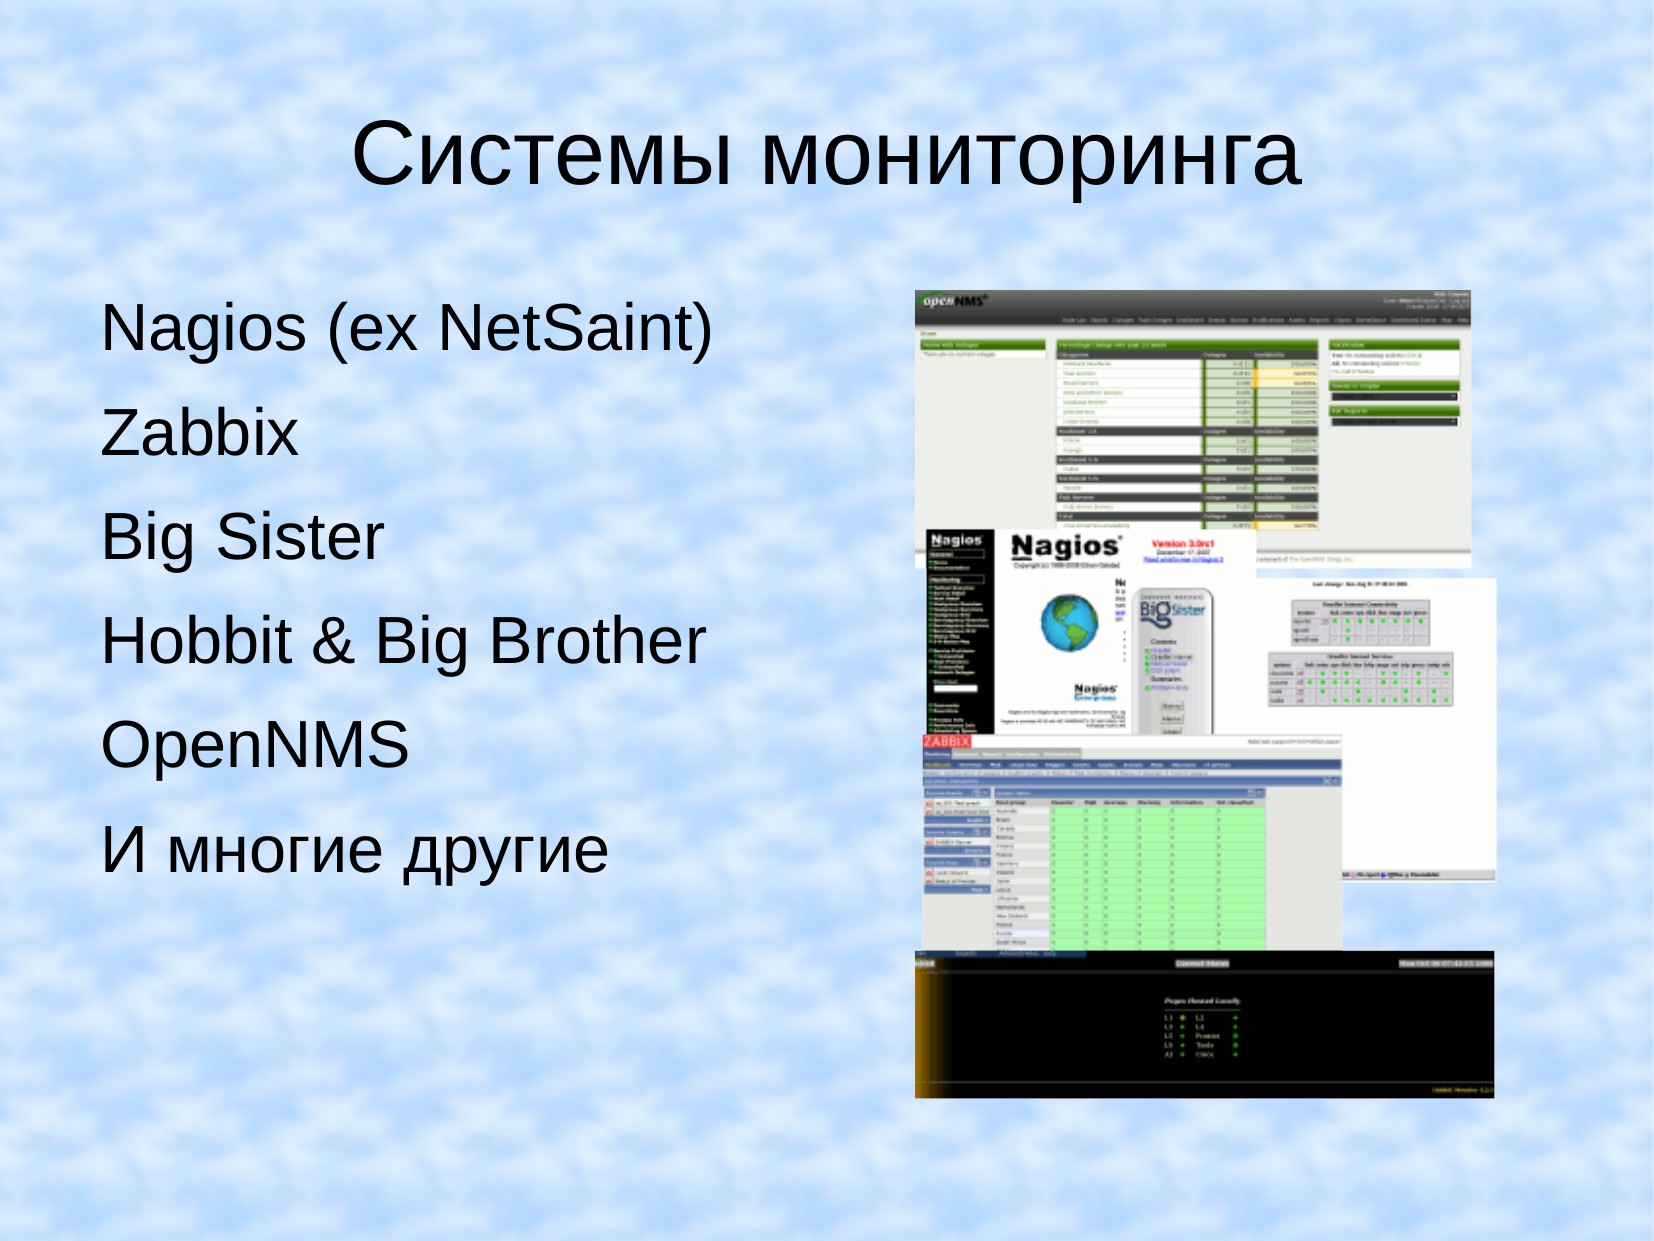

# Системы мониторинга
Nagios (ex NetSaint)
Zabbix
Big Sister
Hobbit & Big Brother
OpenNMS
И многие другие